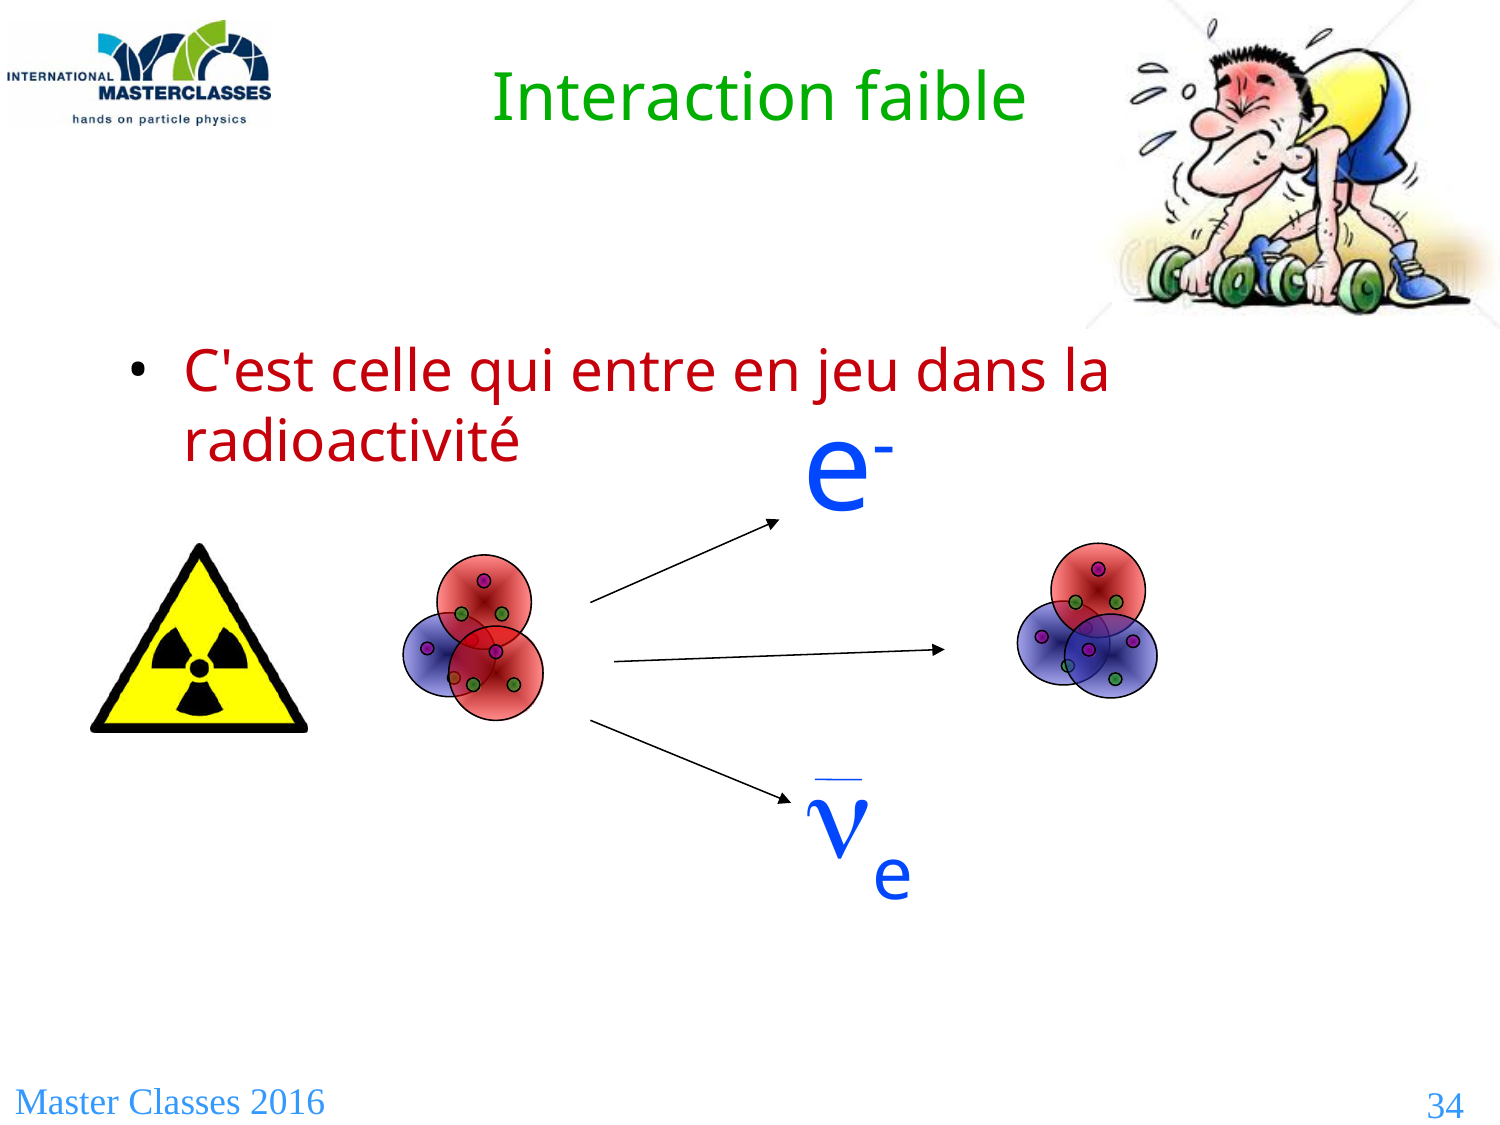

# Interaction faible
C'est celle qui entre en jeu dans la radioactivité
e-
νe
Master Classes 2016
34